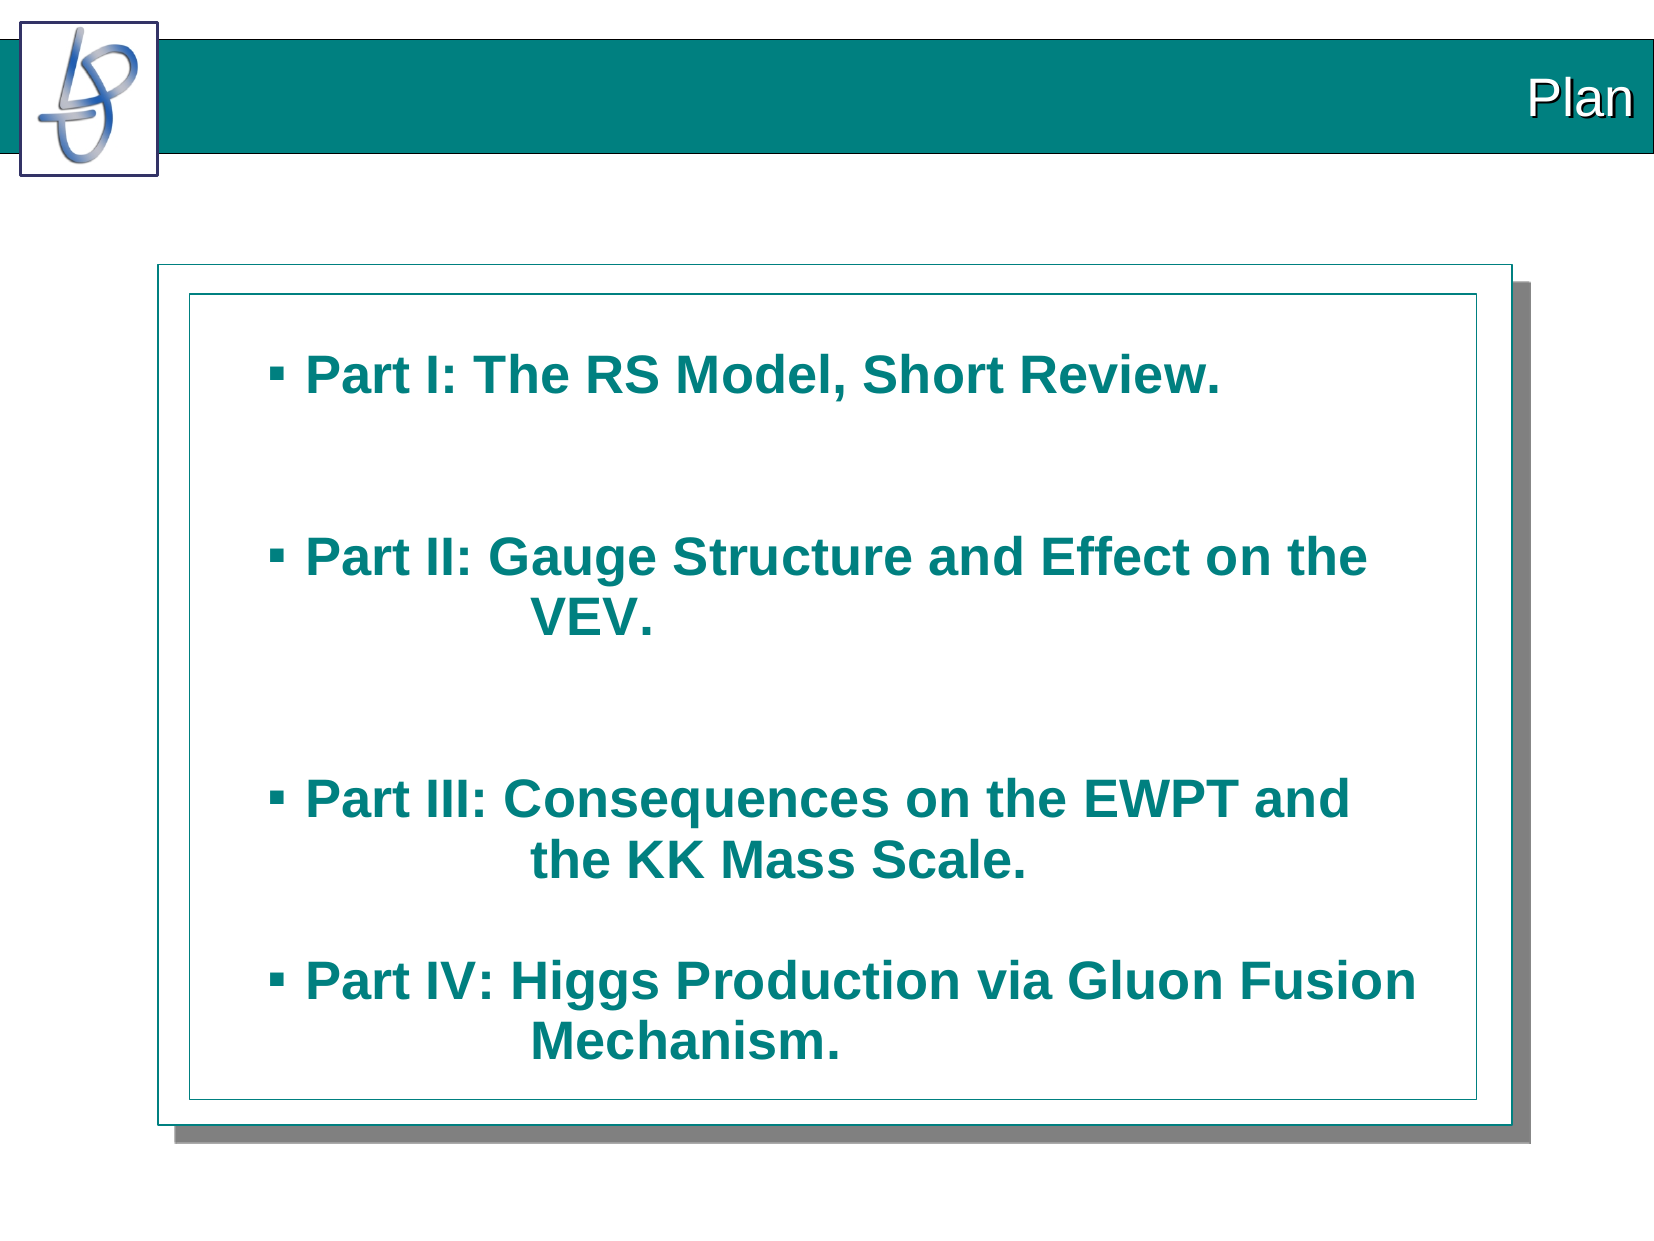

Plan
Part I: The RS Model, Short Review.
Part II: Gauge Structure and Effect on the 				VEV.
Part III: Consequences on the EWPT and 				the KK Mass Scale.
Part IV: Higgs Production via Gluon Fusion 			Mechanism.